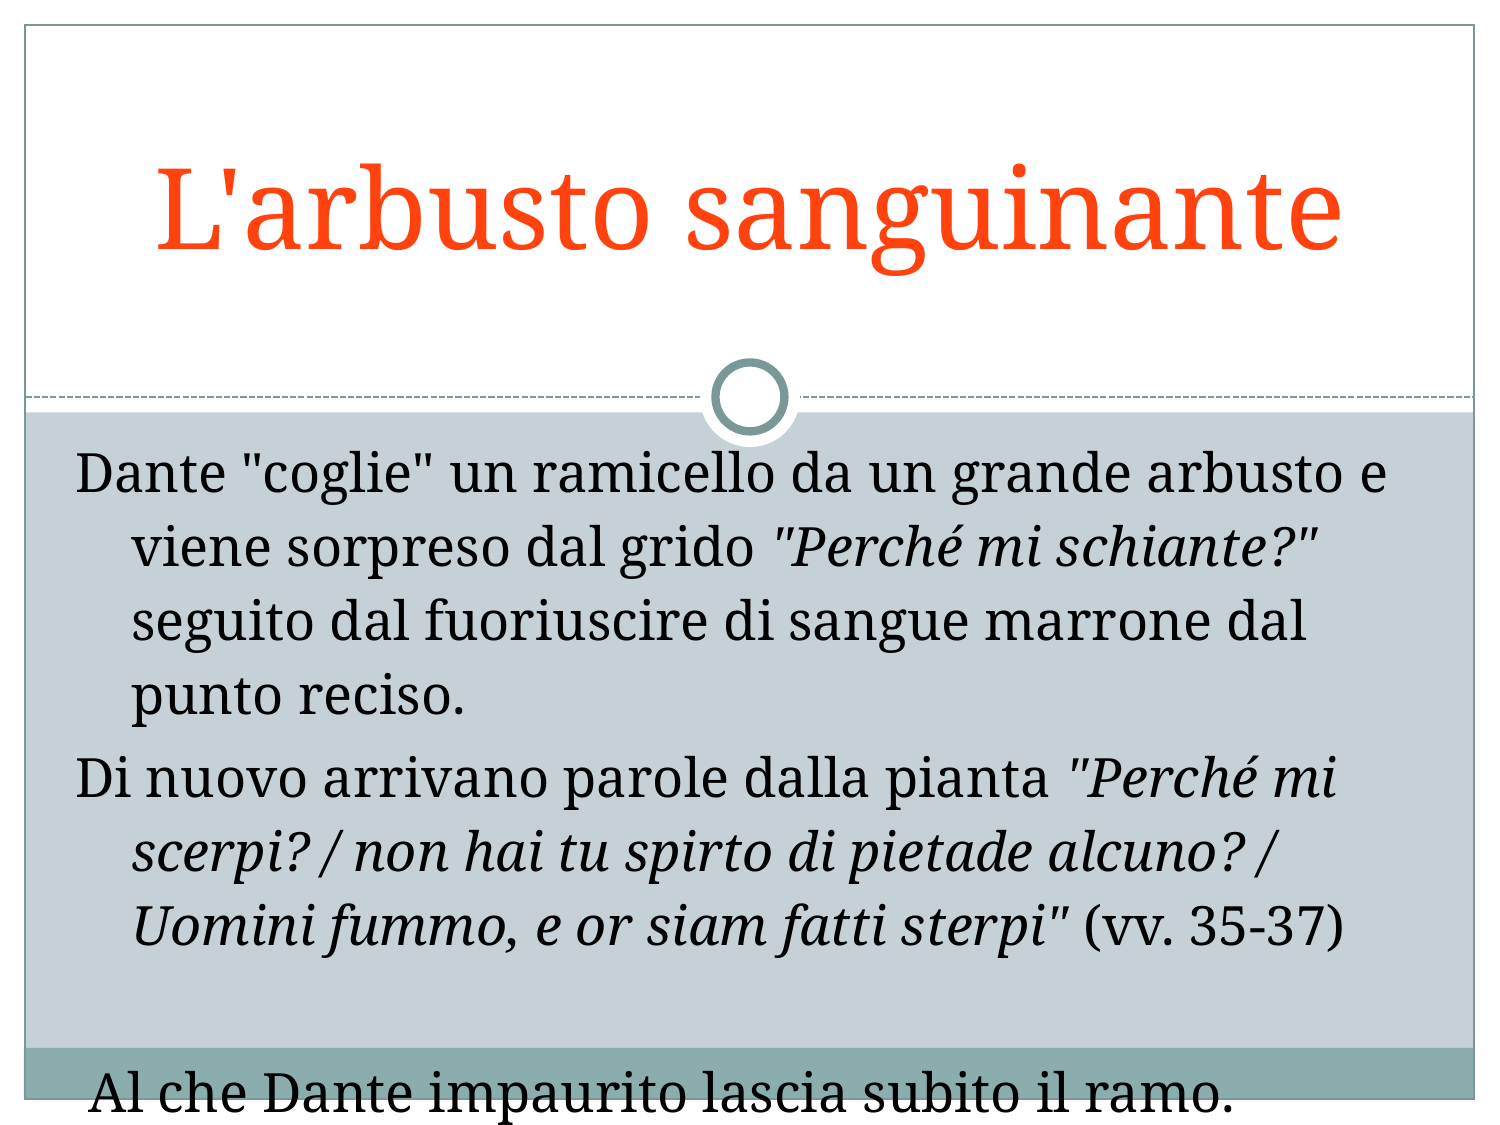

# L'arbusto sanguinante
Dante "coglie" un ramicello da un grande arbusto e viene sorpreso dal grido "Perché mi schiante?" seguito dal fuoriuscire di sangue marrone dal punto reciso.
Di nuovo arrivano parole dalla pianta "Perché mi scerpi? / non hai tu spirto di pietade alcuno? / Uomini fummo, e or siam fatti sterpi" (vv. 35-37)
 Al che Dante impaurito lascia subito il ramo.